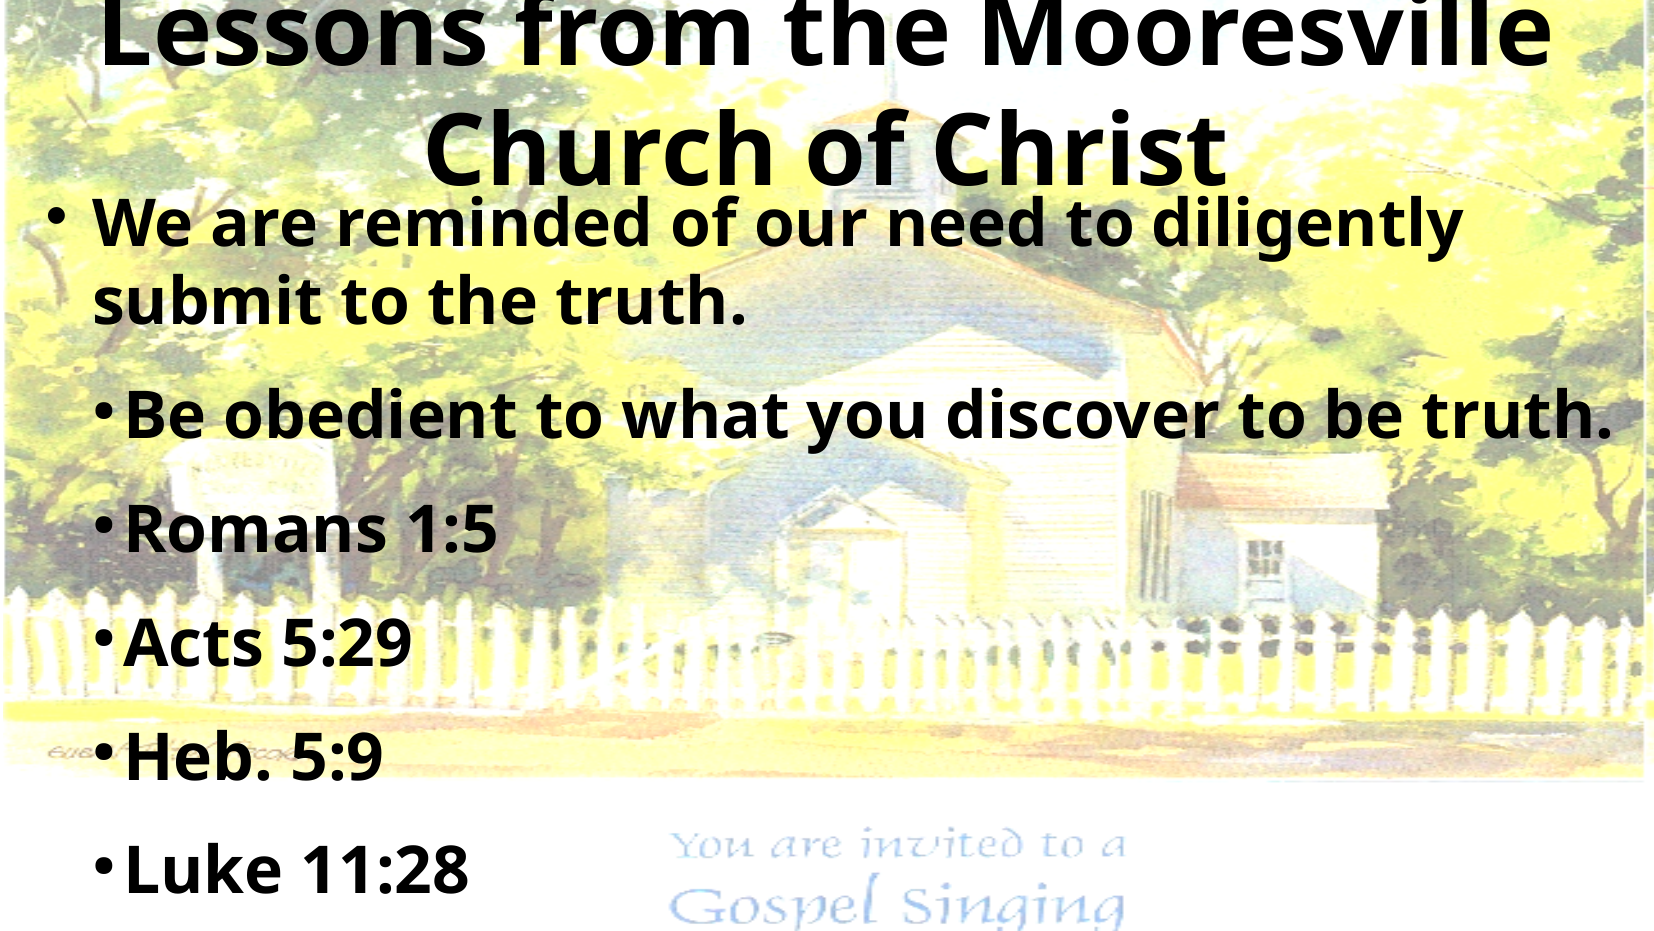

Lessons from the Mooresville Church of Christ
We are reminded of our need to diligently submit to the truth.
Be obedient to what you discover to be truth.
Romans 1:5
Acts 5:29
Heb. 5:9
Luke 11:28